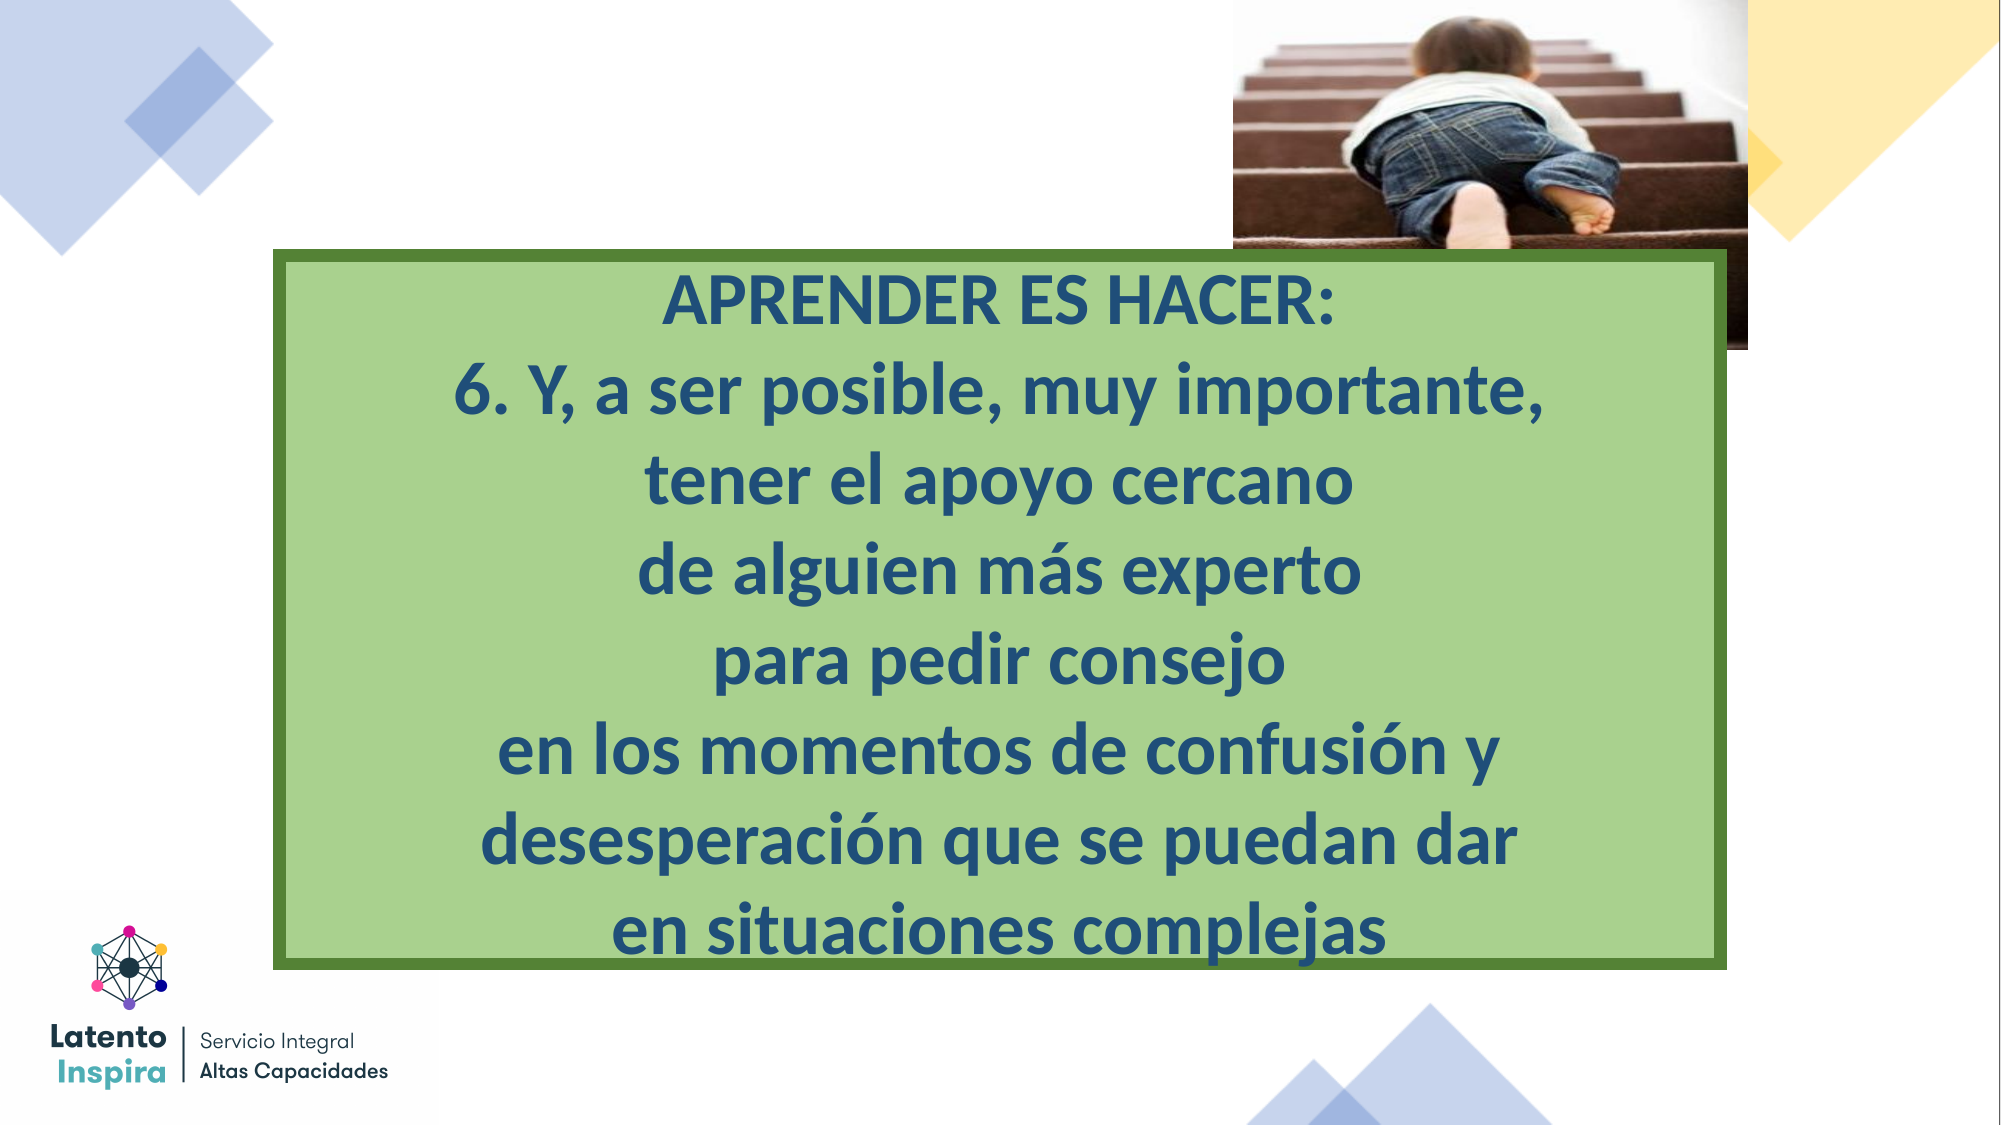

APRENDER ES HACER:
6. Y, a ser posible, muy importante,
tener el apoyo cercano
de alguien más experto
para pedir consejo
en los momentos de confusión y desesperación que se puedan dar
en situaciones complejas